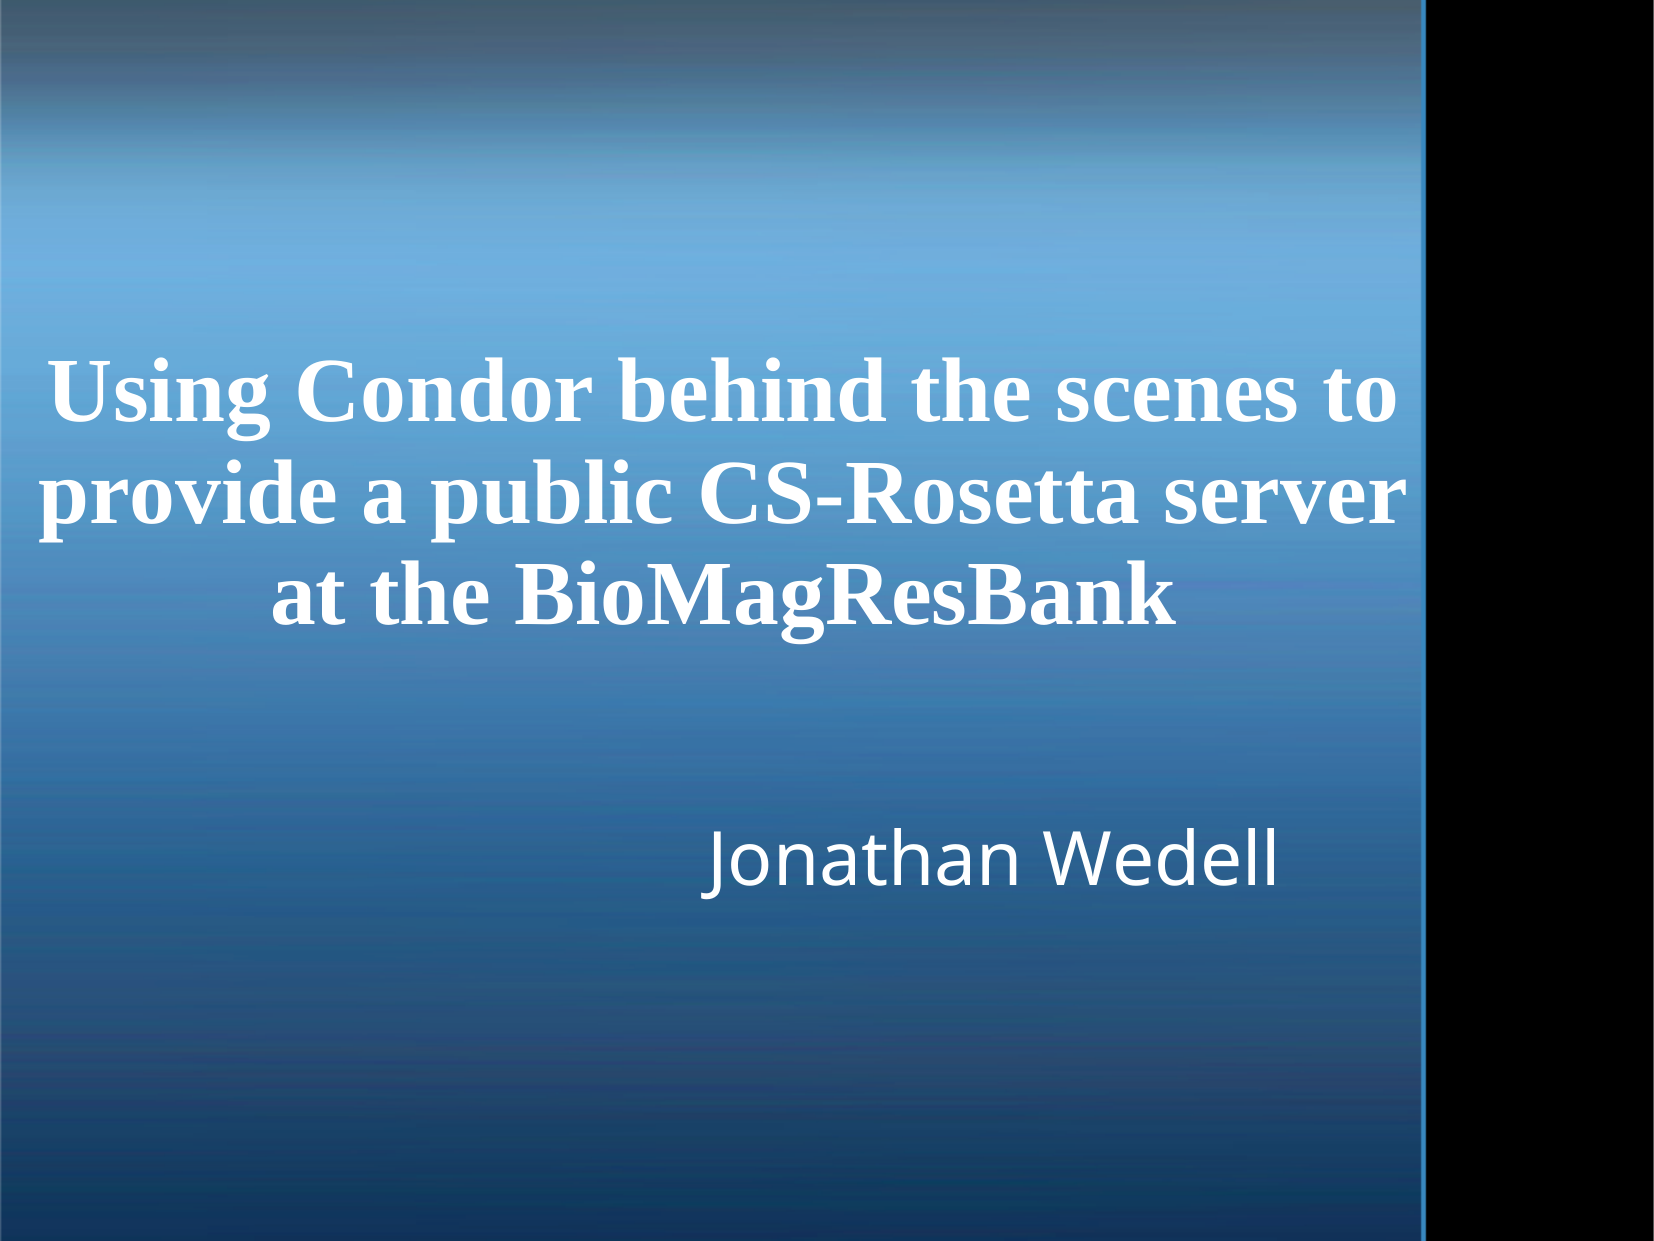

# Using Condor behind the scenes to provide a public CS-Rosetta server at the BioMagResBank
Jonathan Wedell